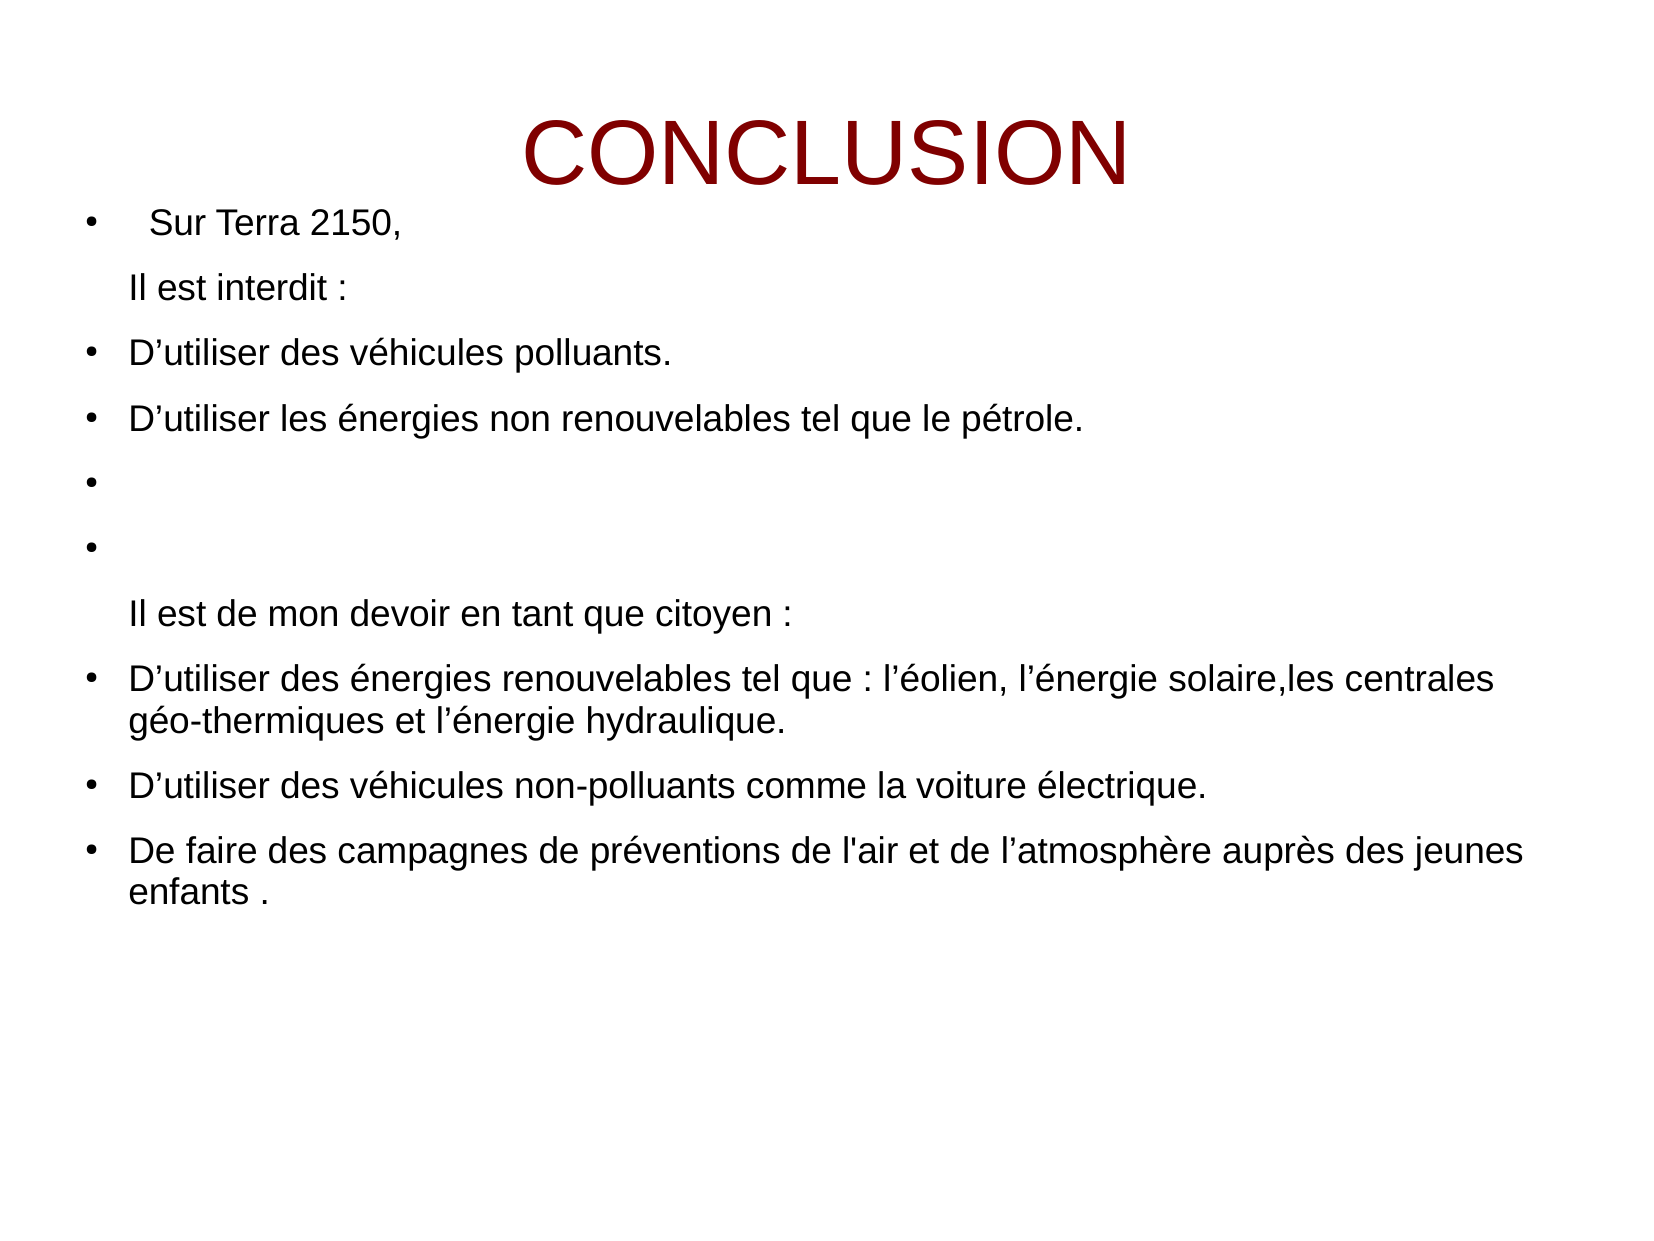

# CONCLUSION
 Sur Terra 2150,
Il est interdit :
D’utiliser des véhicules polluants.
D’utiliser les énergies non renouvelables tel que le pétrole.
Il est de mon devoir en tant que citoyen :
D’utiliser des énergies renouvelables tel que : l’éolien, l’énergie solaire,les centrales géo-thermiques et l’énergie hydraulique.
D’utiliser des véhicules non-polluants comme la voiture électrique.
De faire des campagnes de préventions de l'air et de l’atmosphère auprès des jeunes enfants .